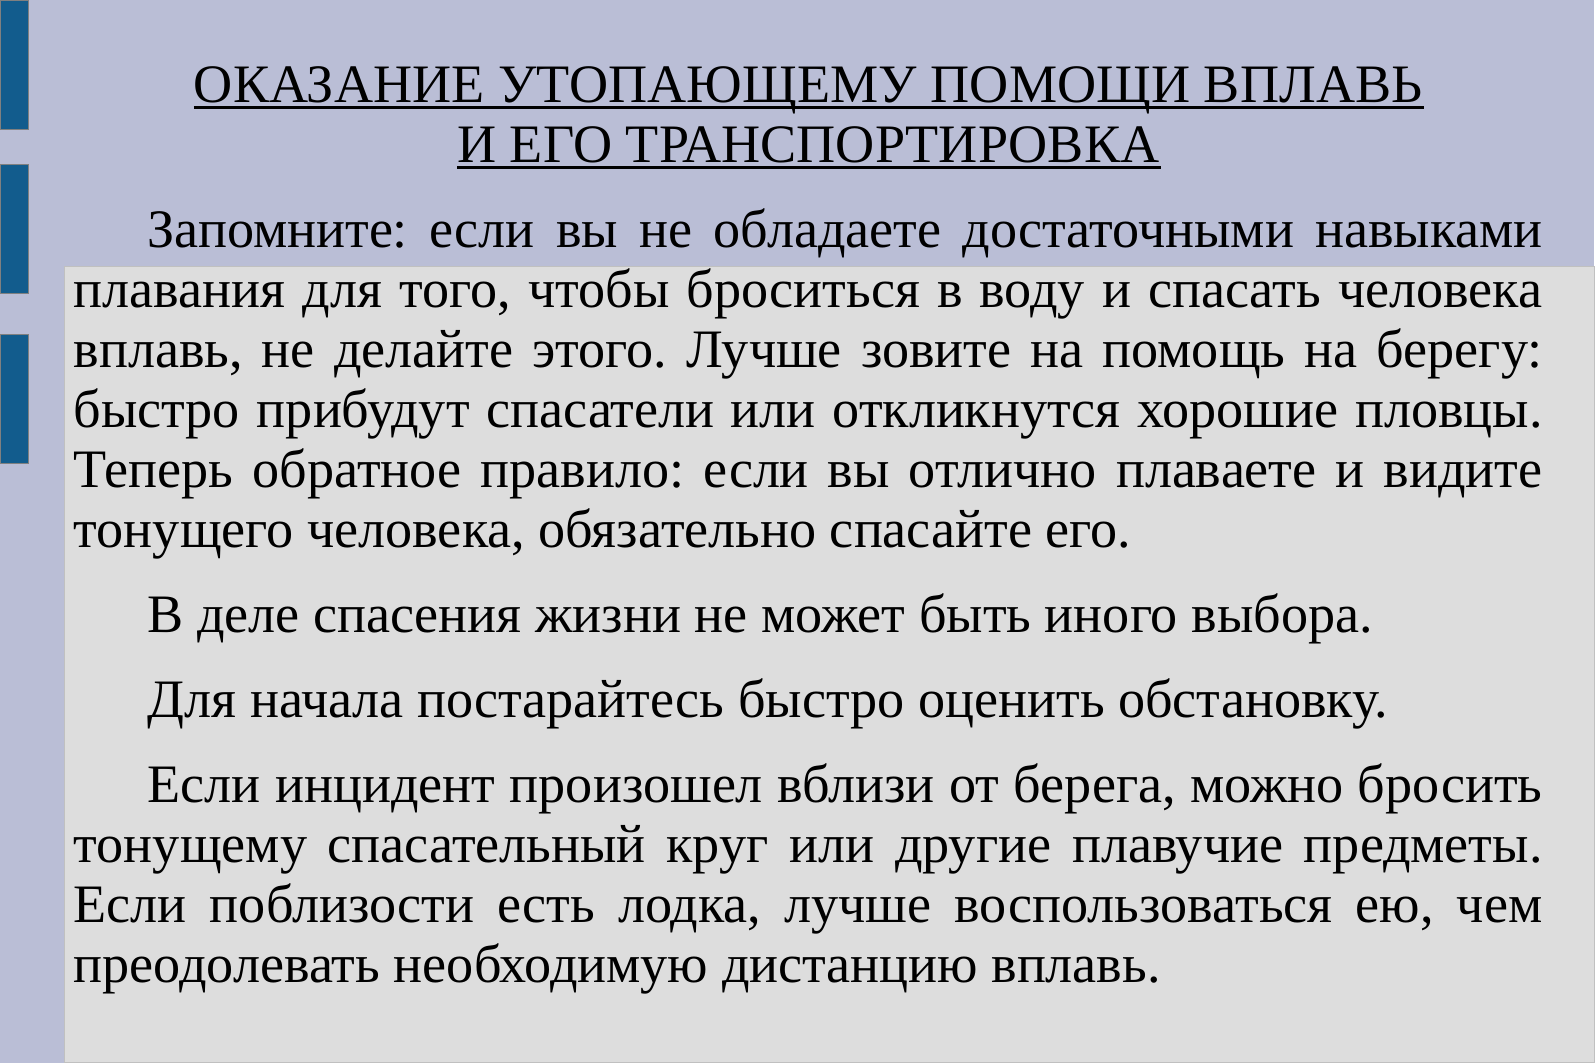

ОКАЗАНИЕ УТОПАЮЩЕМУ ПОМОЩИ ВПЛАВЬ
И ЕГО ТРАНСПОРТИРОВКА
	Запомните: если вы не обладаете достаточными навыками плавания для того, чтобы броситься в воду и спасать человека вплавь, не делайте этого. Лучше зовите на помощь на берегу: быстро прибудут спасатели или откликнутся хорошие пловцы. Теперь обратное правило: если вы отлично плаваете и видите тонущего человека, обязательно спасайте его.
	В деле спасения жизни не может быть иного выбора.
	Для начала постарайтесь быстро оценить обстановку.
	Если инцидент произошел вблизи от берега, можно бросить тонущему спасательный круг или другие плавучие предметы. Если поблизости есть лодка, лучше воспользоваться ею, чем преодолевать необходимую дистанцию вплавь.